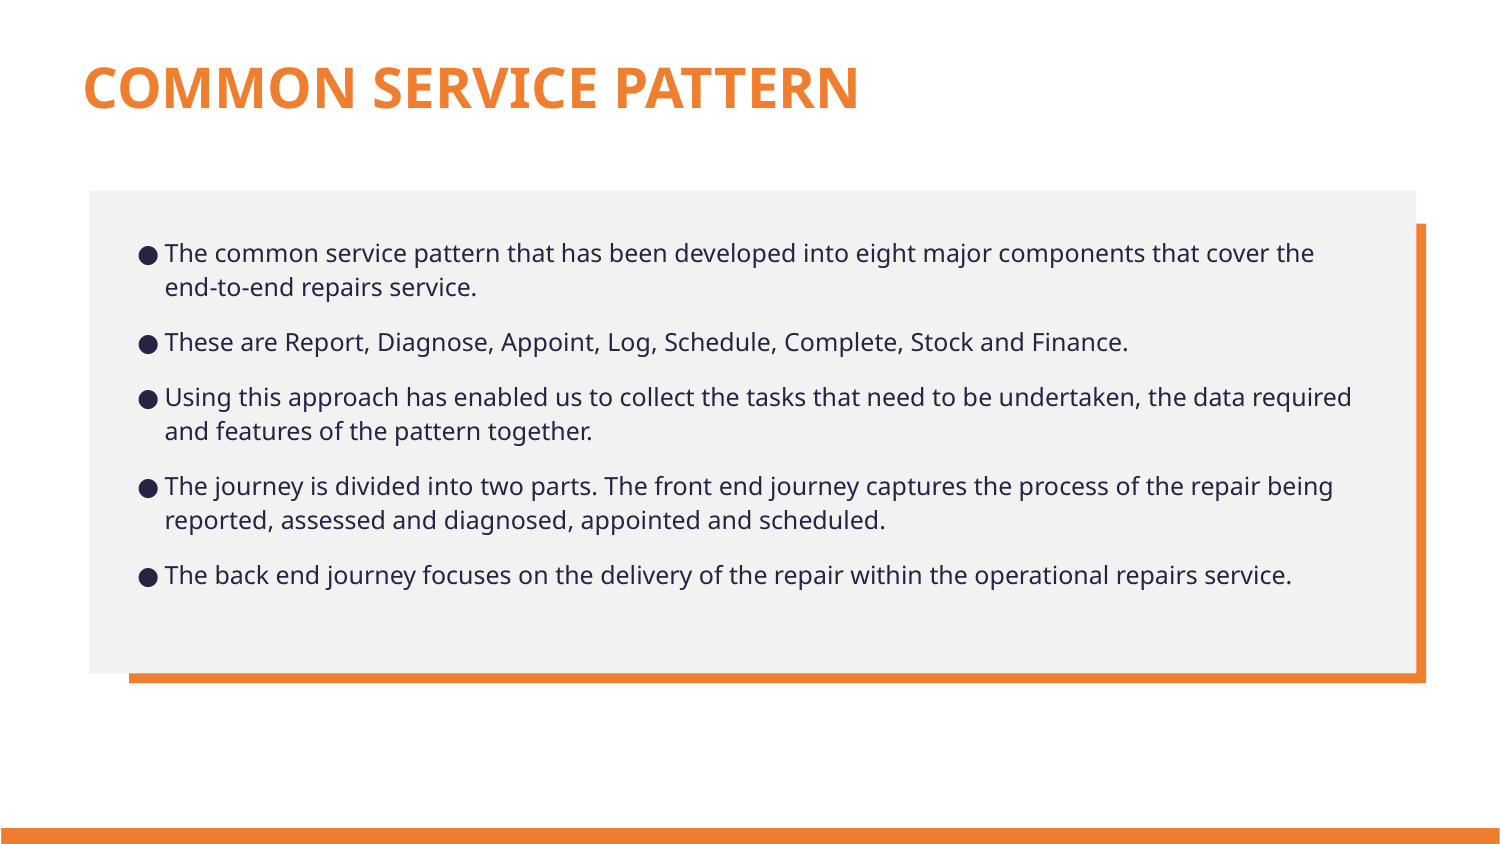

COMMON SERVICE PATTERN
The common service pattern that has been developed into eight major components that cover the end-to-end repairs service.
These are Report, Diagnose, Appoint, Log, Schedule, Complete, Stock and Finance.
Using this approach has enabled us to collect the tasks that need to be undertaken, the data required and features of the pattern together.
The journey is divided into two parts. The front end journey captures the process of the repair being reported, assessed and diagnosed, appointed and scheduled.
The back end journey focuses on the delivery of the repair within the operational repairs service.